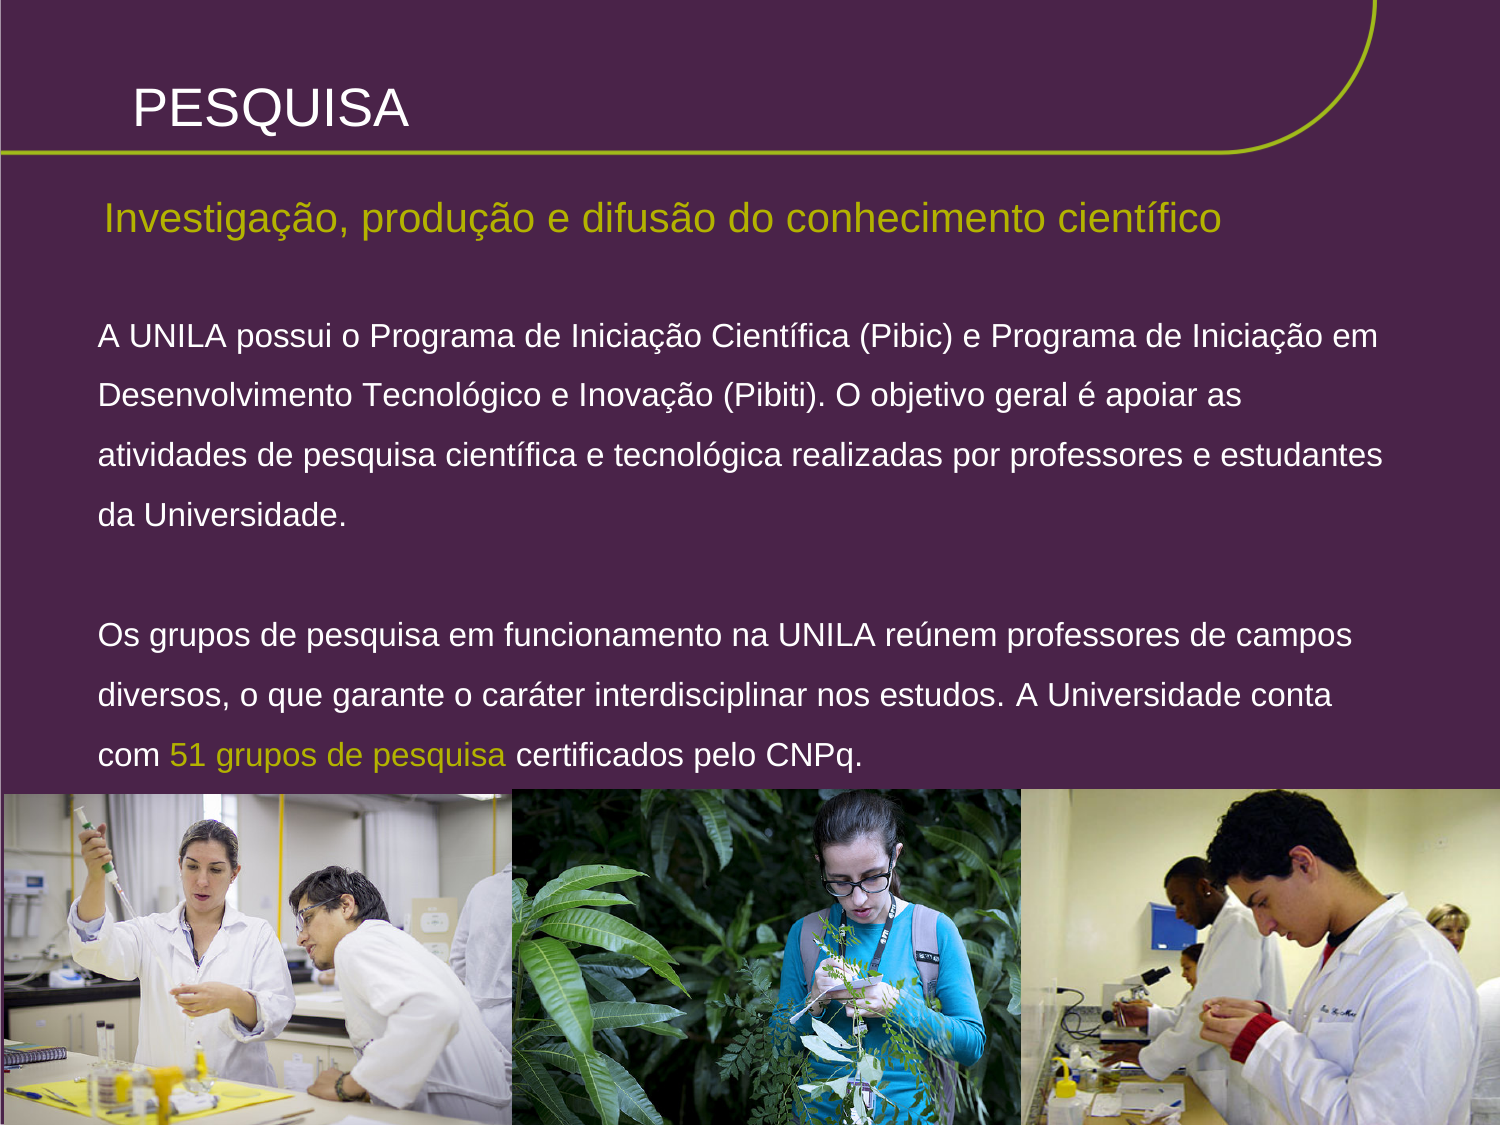

PESQUISA
Investigação, produção e difusão do conhecimento científico
A UNILA possui o Programa de Iniciação Científica (Pibic) e Programa de Iniciação em Desenvolvimento Tecnológico e Inovação (Pibiti). O objetivo geral é apoiar as atividades de pesquisa científica e tecnológica realizadas por professores e estudantes da Universidade.
Os grupos de pesquisa em funcionamento na UNILA reúnem professores de campos diversos, o que garante o caráter interdisciplinar nos estudos. A Universidade conta com 51 grupos de pesquisa certificados pelo CNPq.